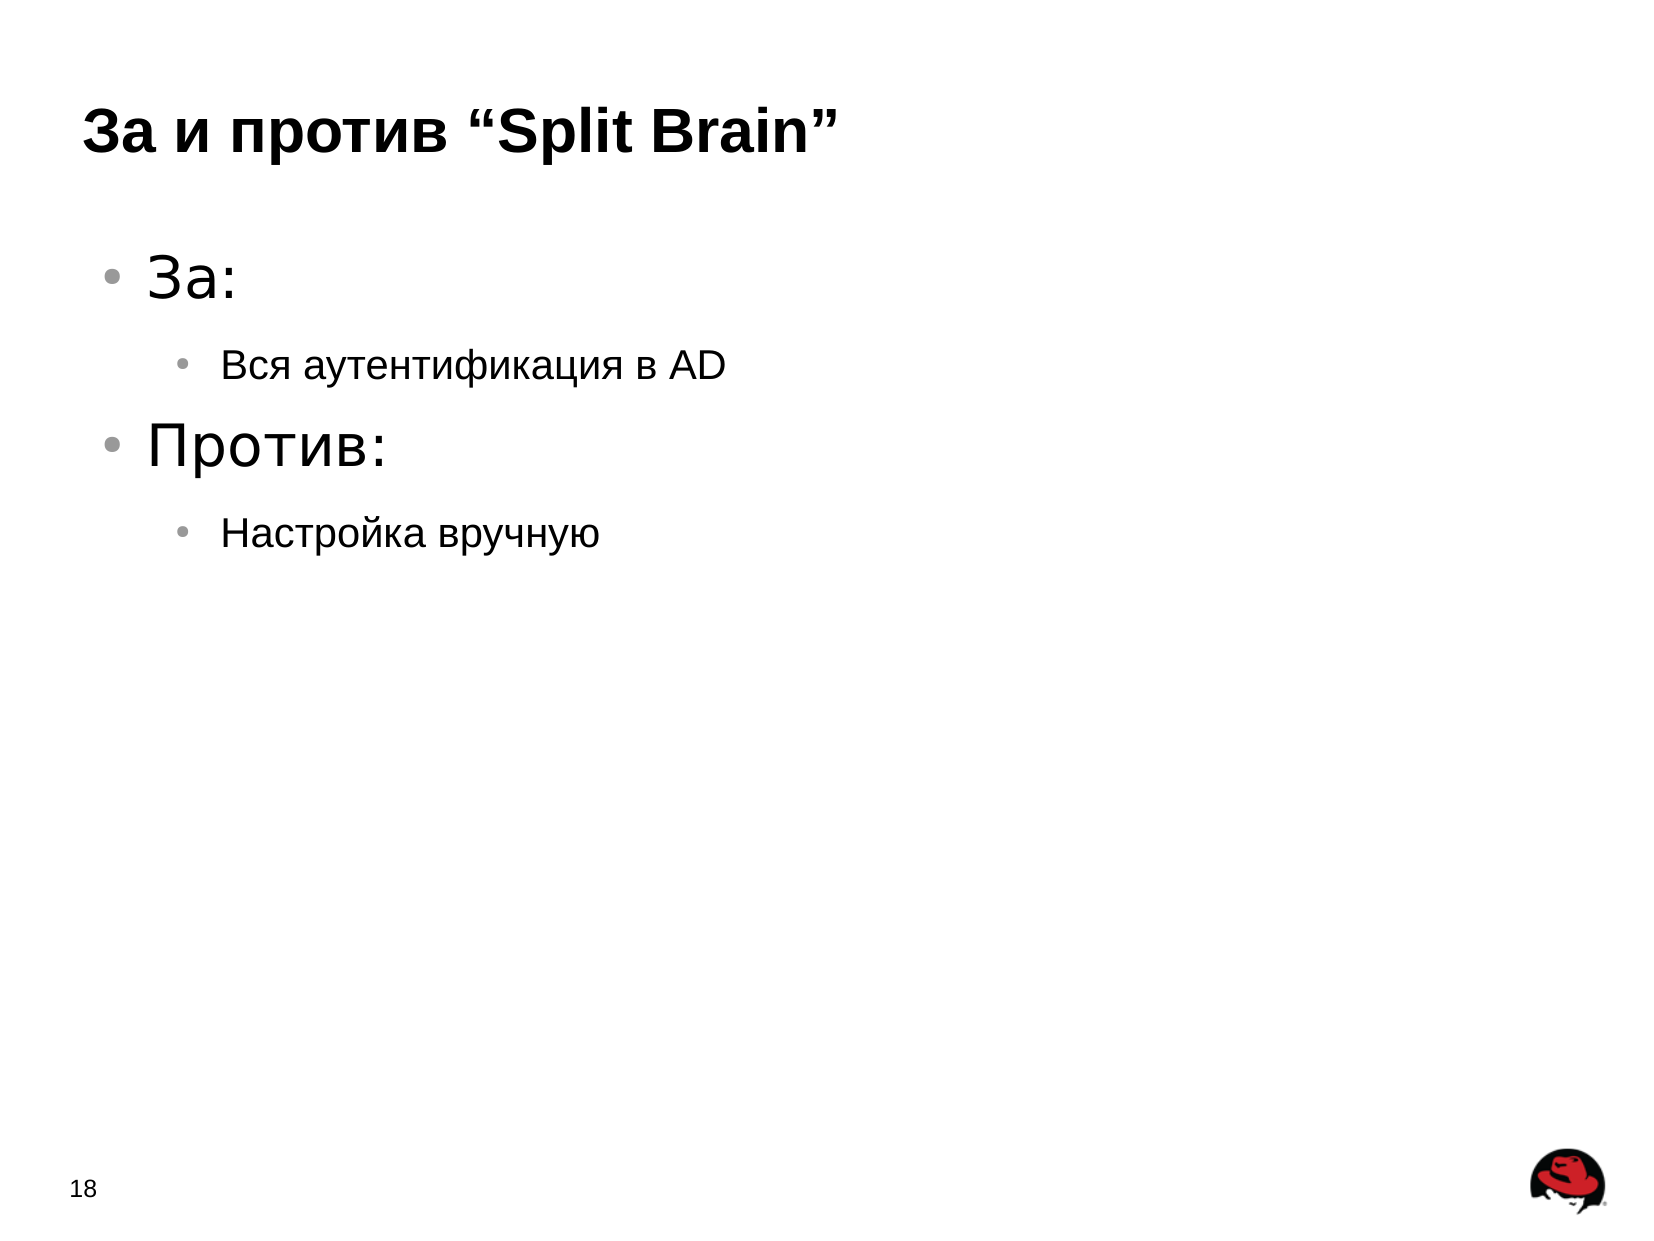

# За и против “Split Brain”
За:
Вся аутентификация в AD
Против:
Настройка вручную